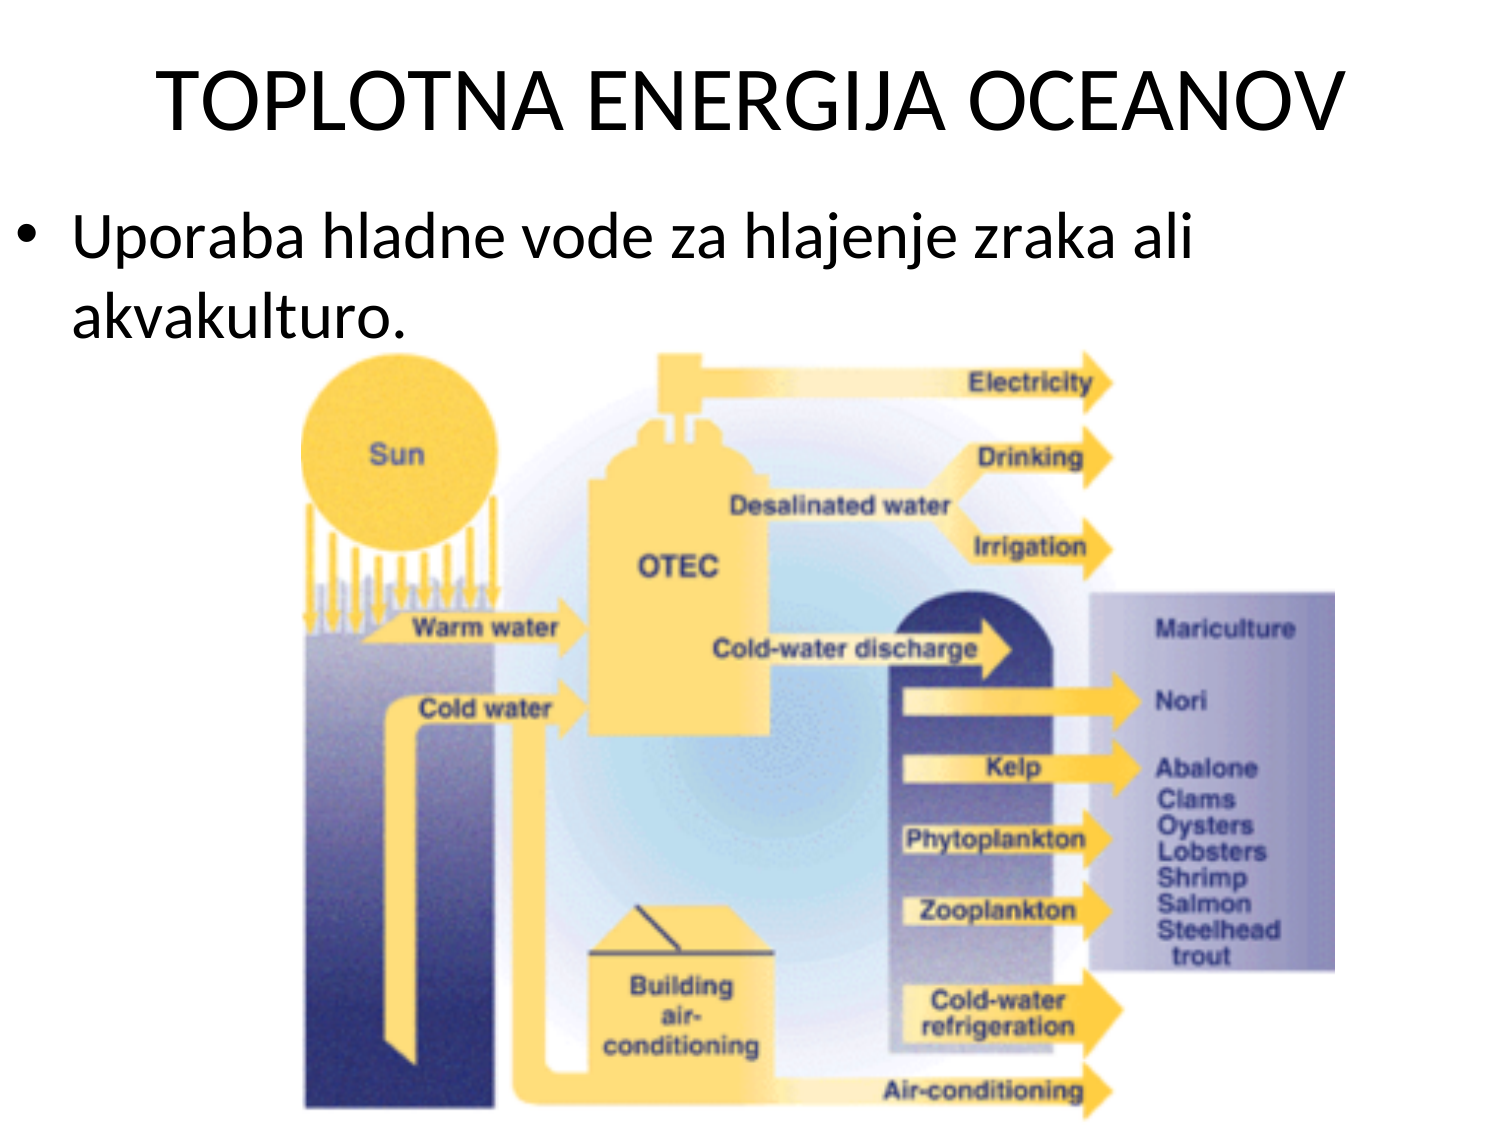

TOPLOTNA ENERGIJA OCEANOV
Uporaba hladne vode za hlajenje zraka ali akvakulturo.